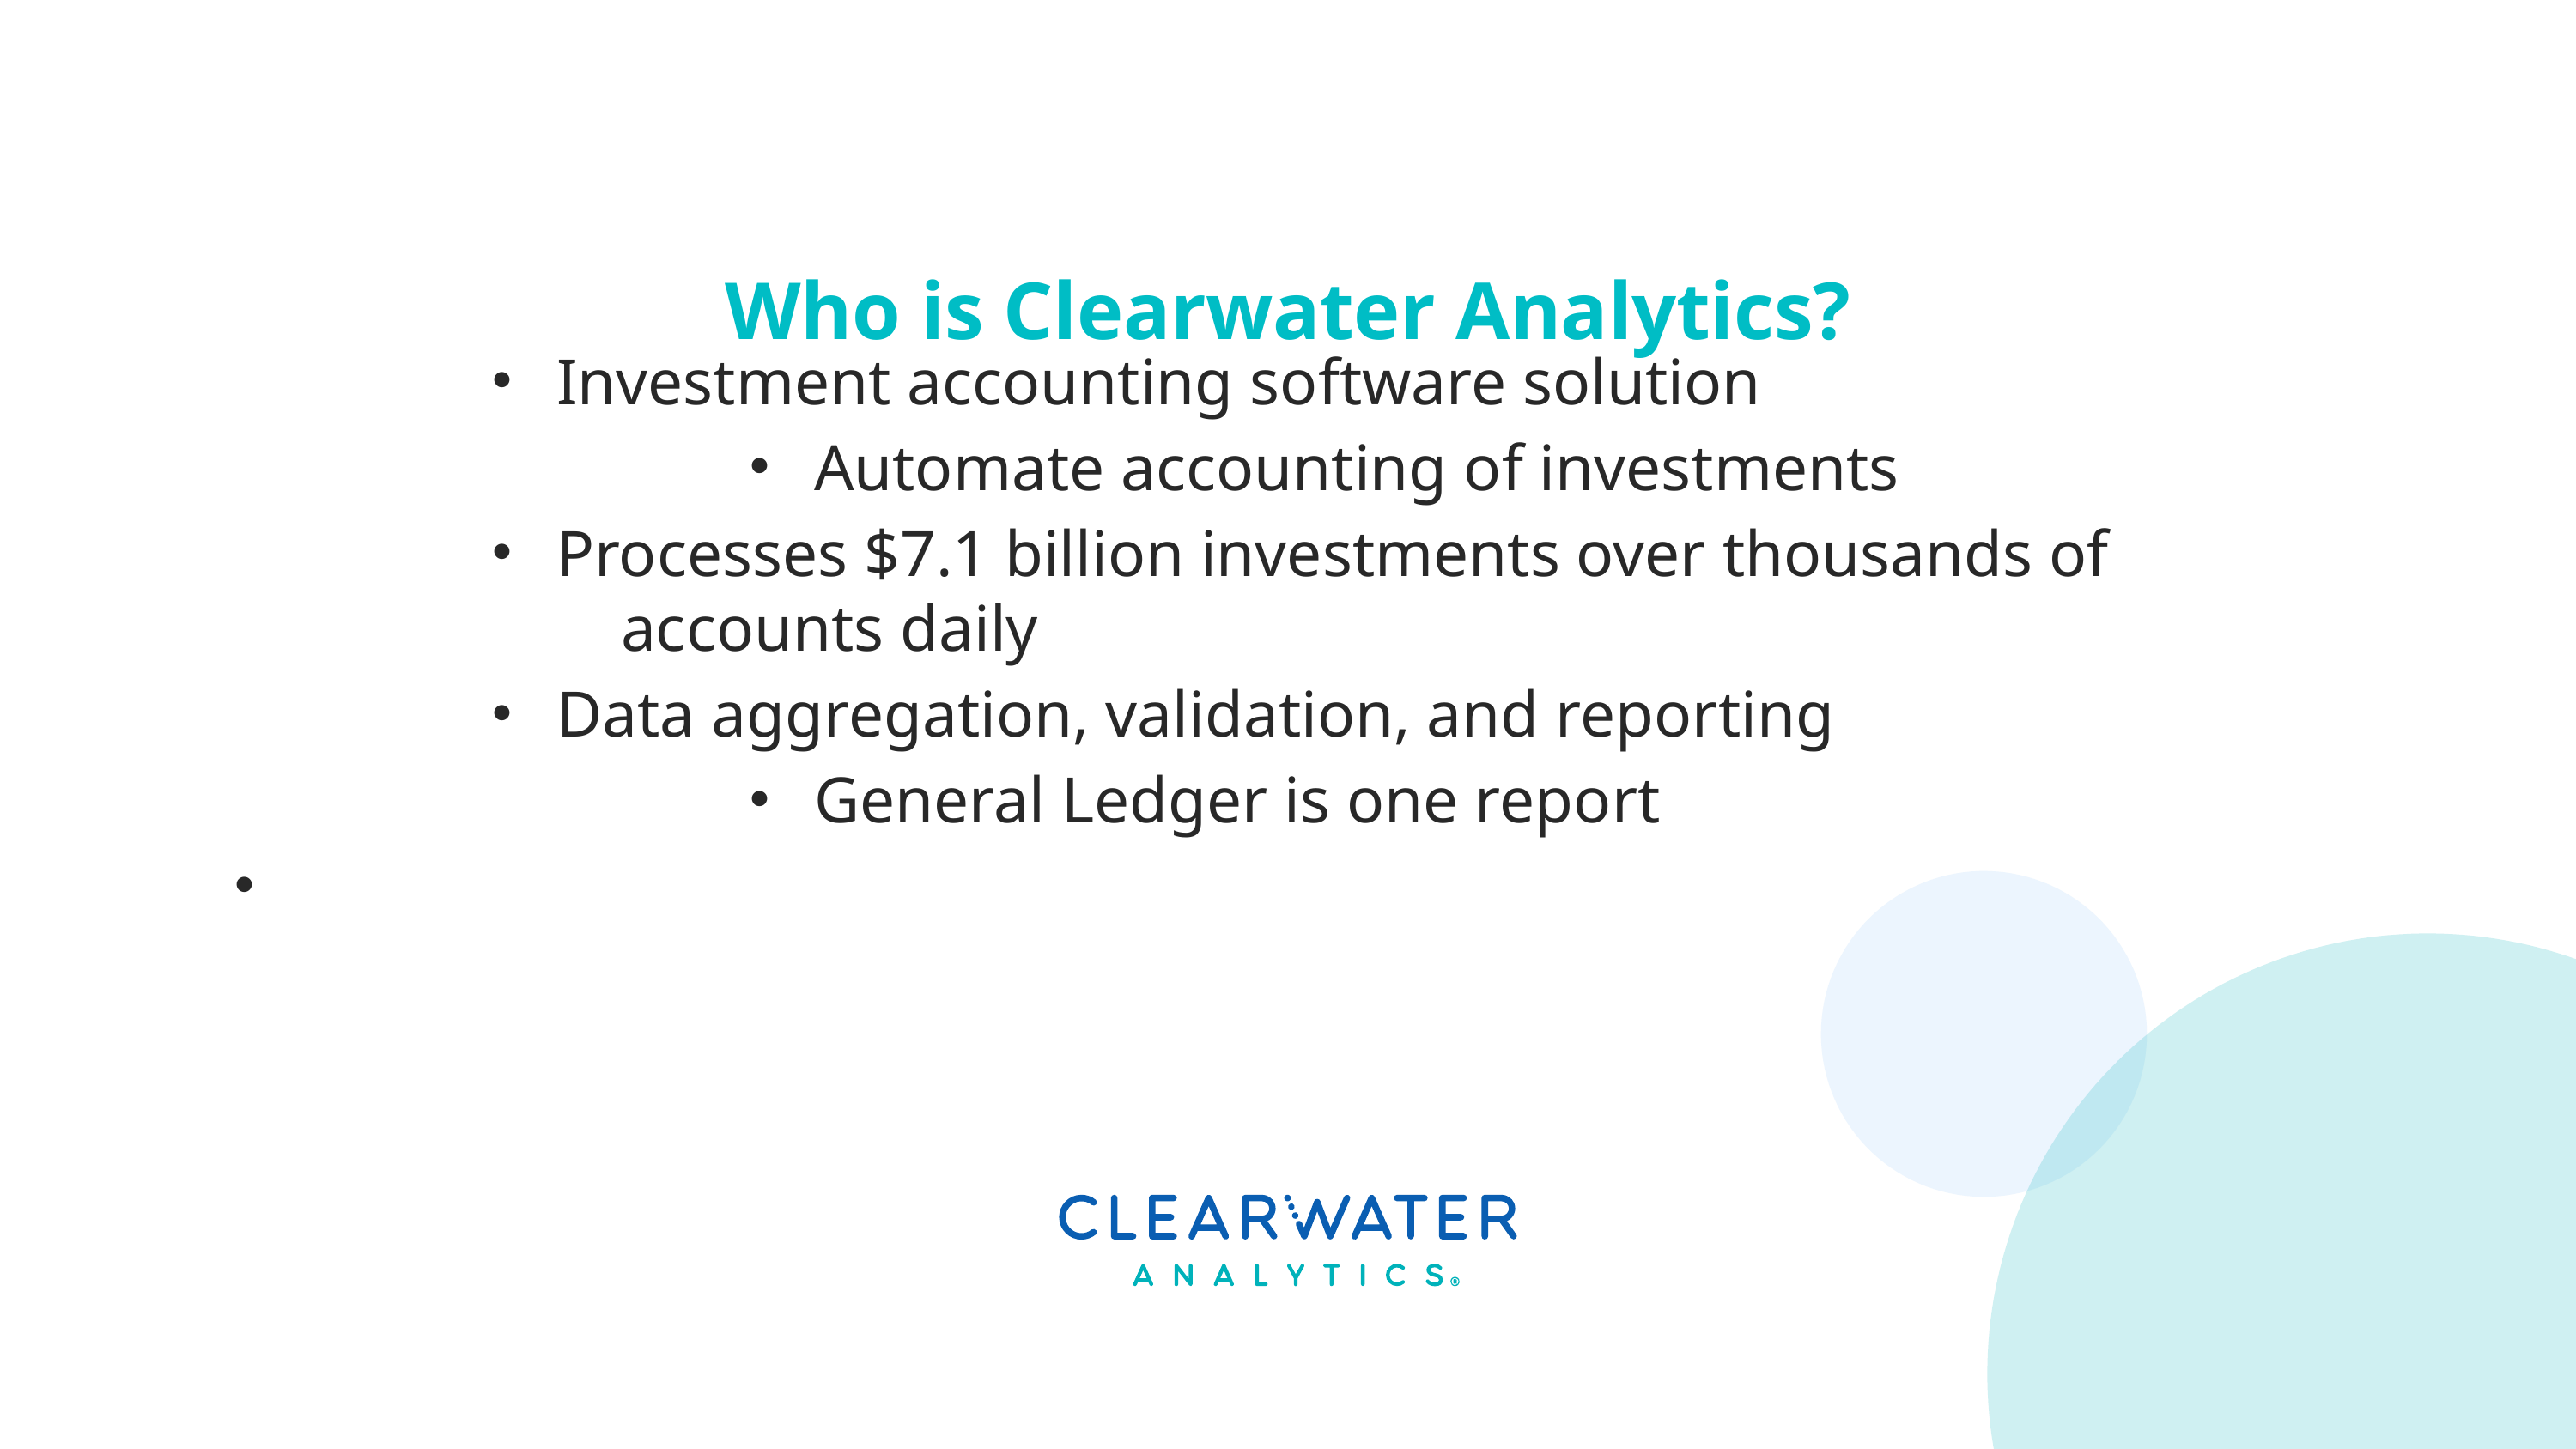

# Who is Clearwater Analytics?
Investment accounting software solution
Automate accounting of investments
Processes $7.1 billion investments over thousands of accounts daily
Data aggregation, validation, and reporting
General Ledger is one report